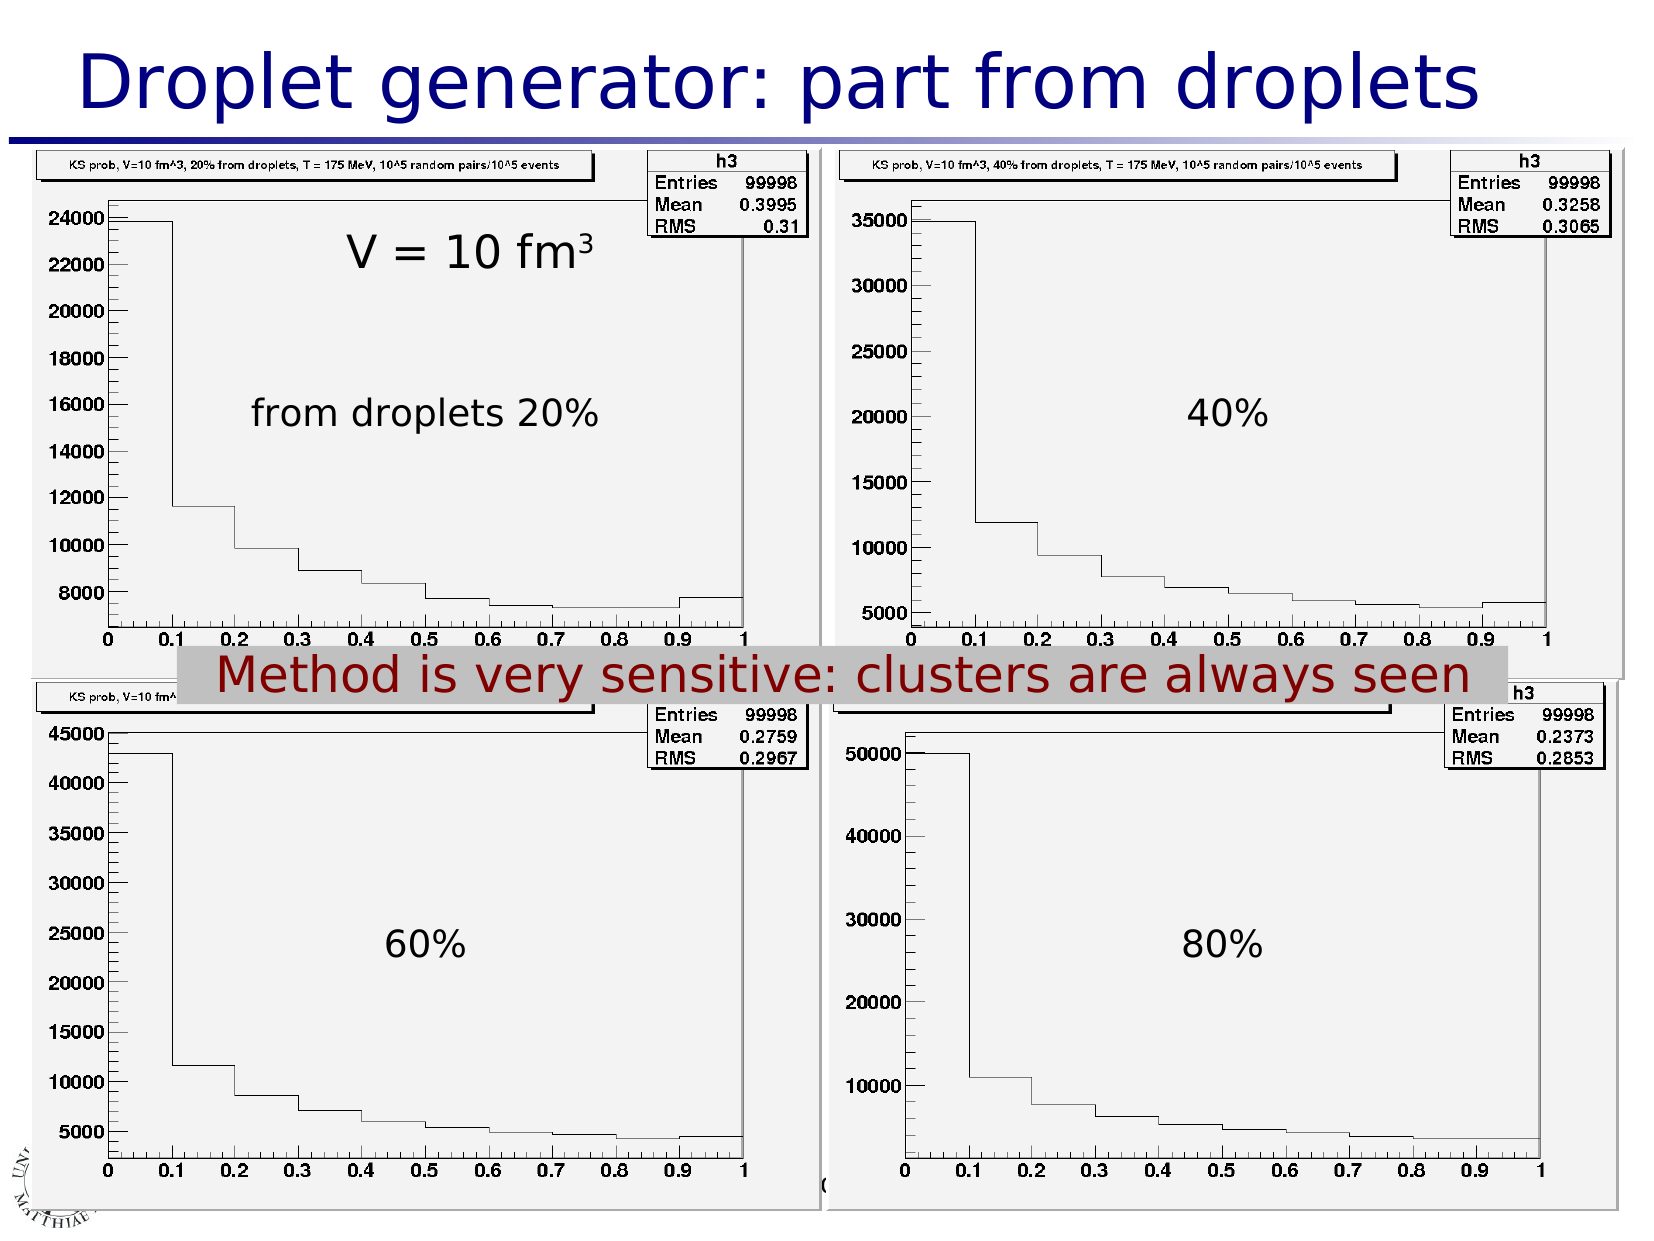

# Droplet generator: part from droplets
from droplets 20%
40%
V = 10 fm3
Method is very sensitive: clusters are always seen
60%
80%
24